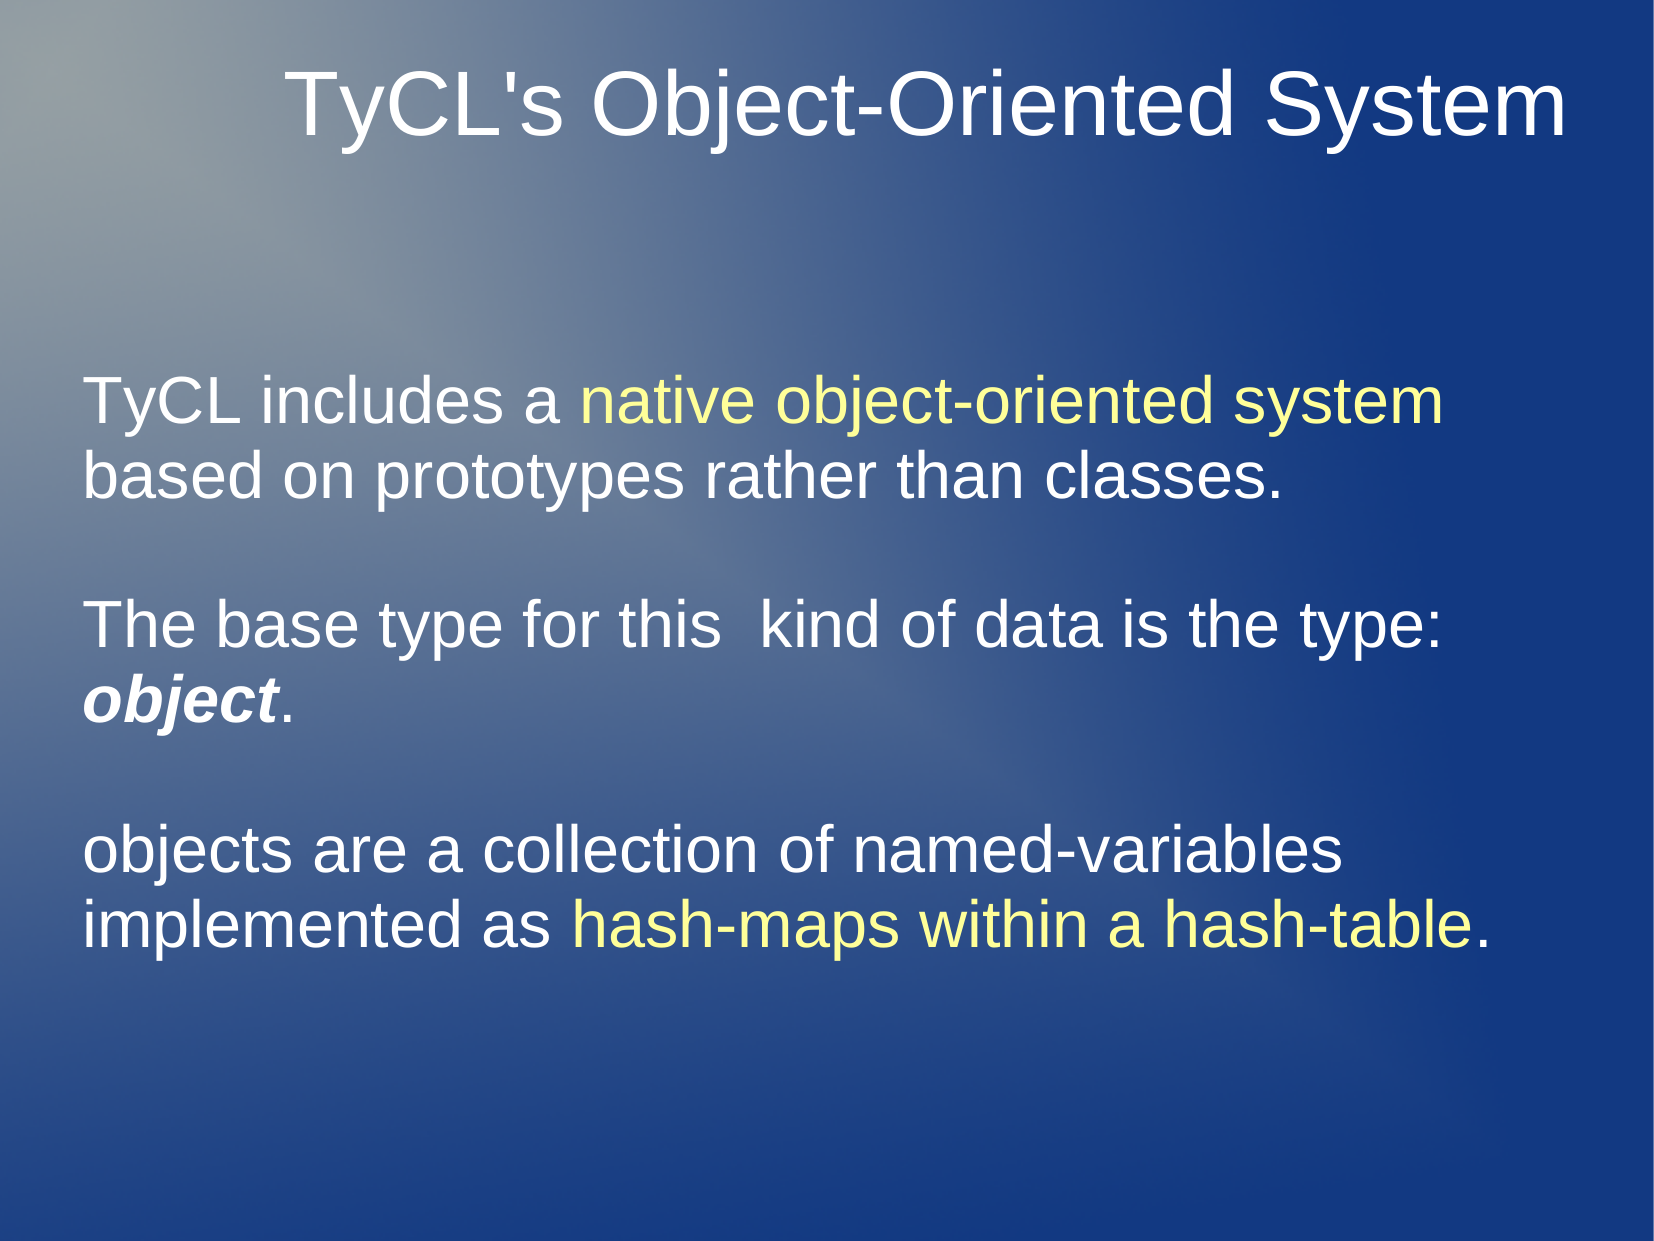

TyCL's Object-Oriented System
# TyCL includes a native object-oriented system based on prototypes rather than classes.
The base type for this kind of data is the type: object.
objects are a collection of named-variables implemented as hash-maps within a hash-table.